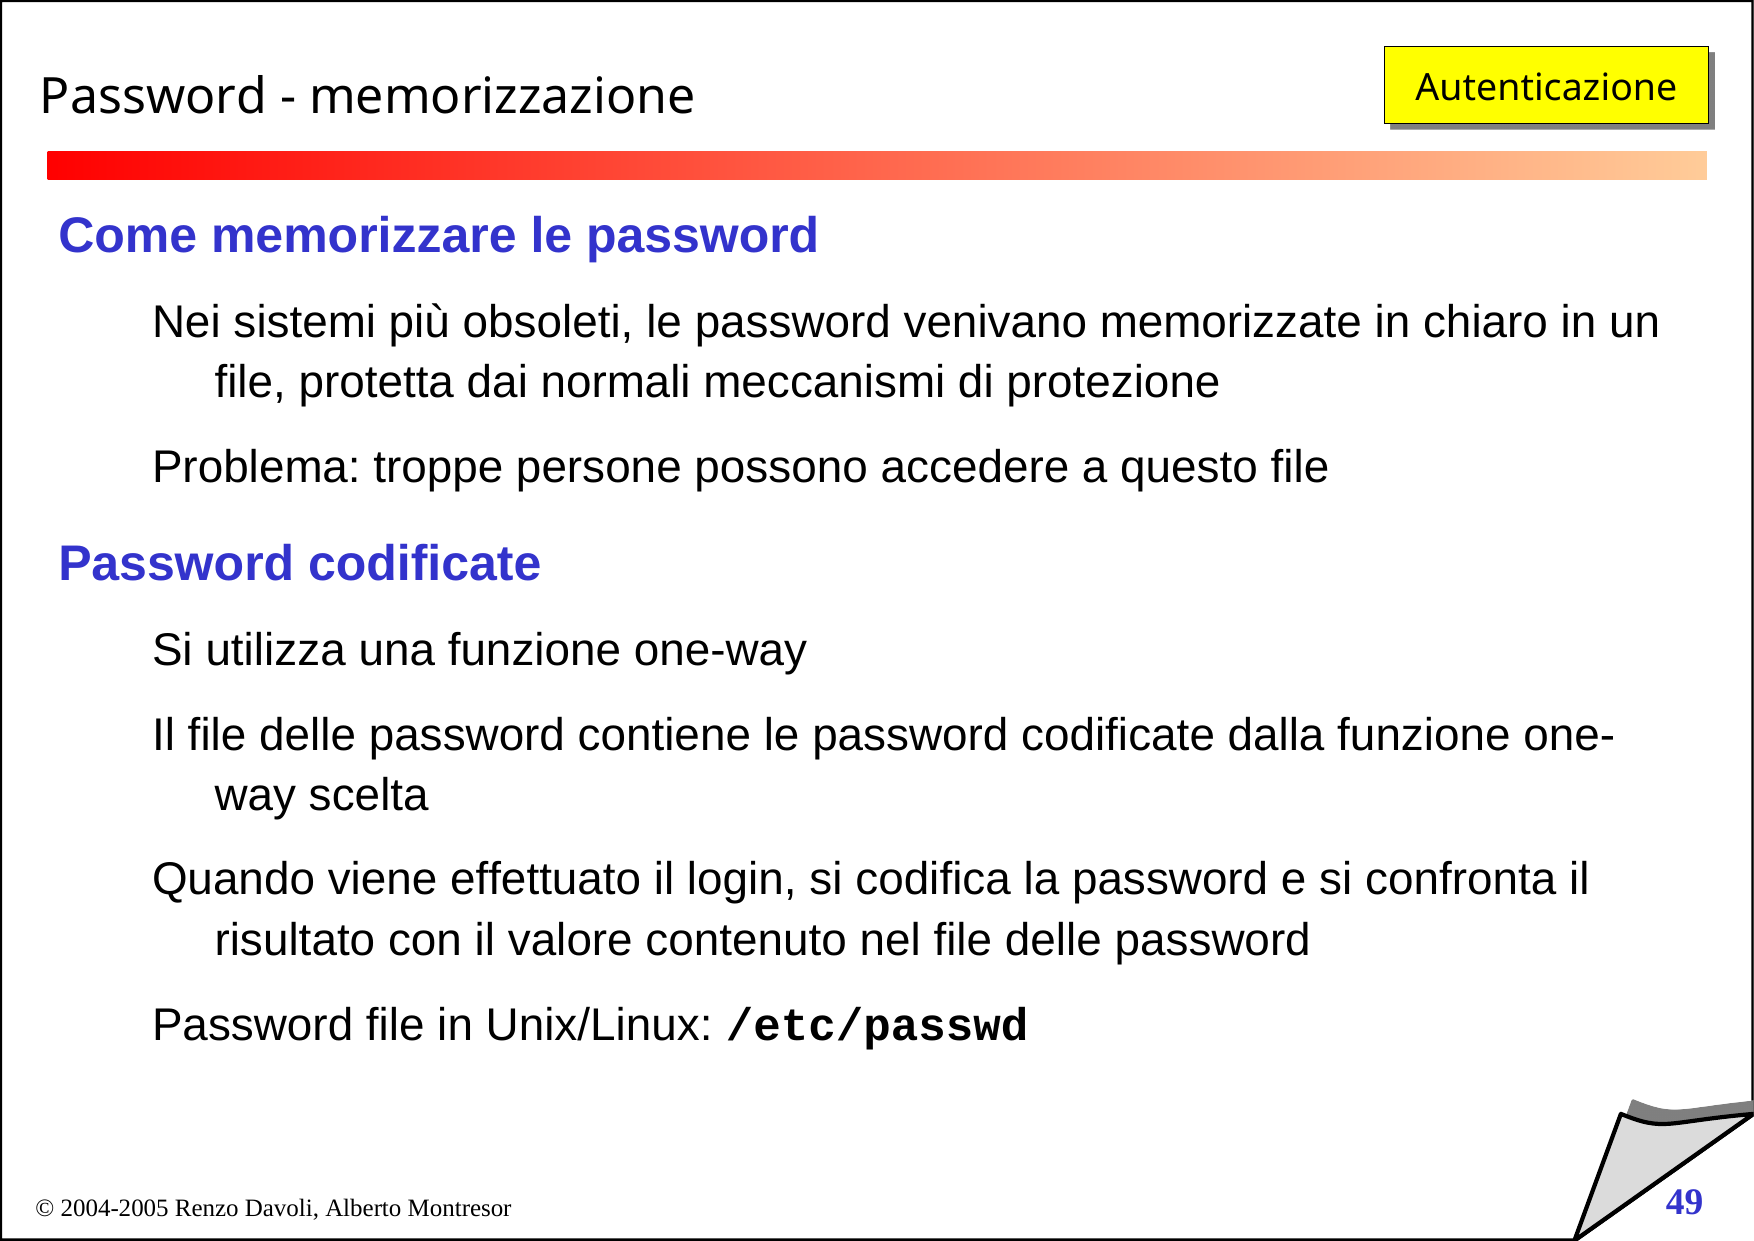

Autenticazione
# Password - memorizzazione
Come memorizzare le password
Nei sistemi più obsoleti, le password venivano memorizzate in chiaro in un file, protetta dai normali meccanismi di protezione
Problema: troppe persone possono accedere a questo file
Password codificate
Si utilizza una funzione one-way
Il file delle password contiene le password codificate dalla funzione one-way scelta
Quando viene effettuato il login, si codifica la password e si confronta il risultato con il valore contenuto nel file delle password
Password file in Unix/Linux: /etc/passwd